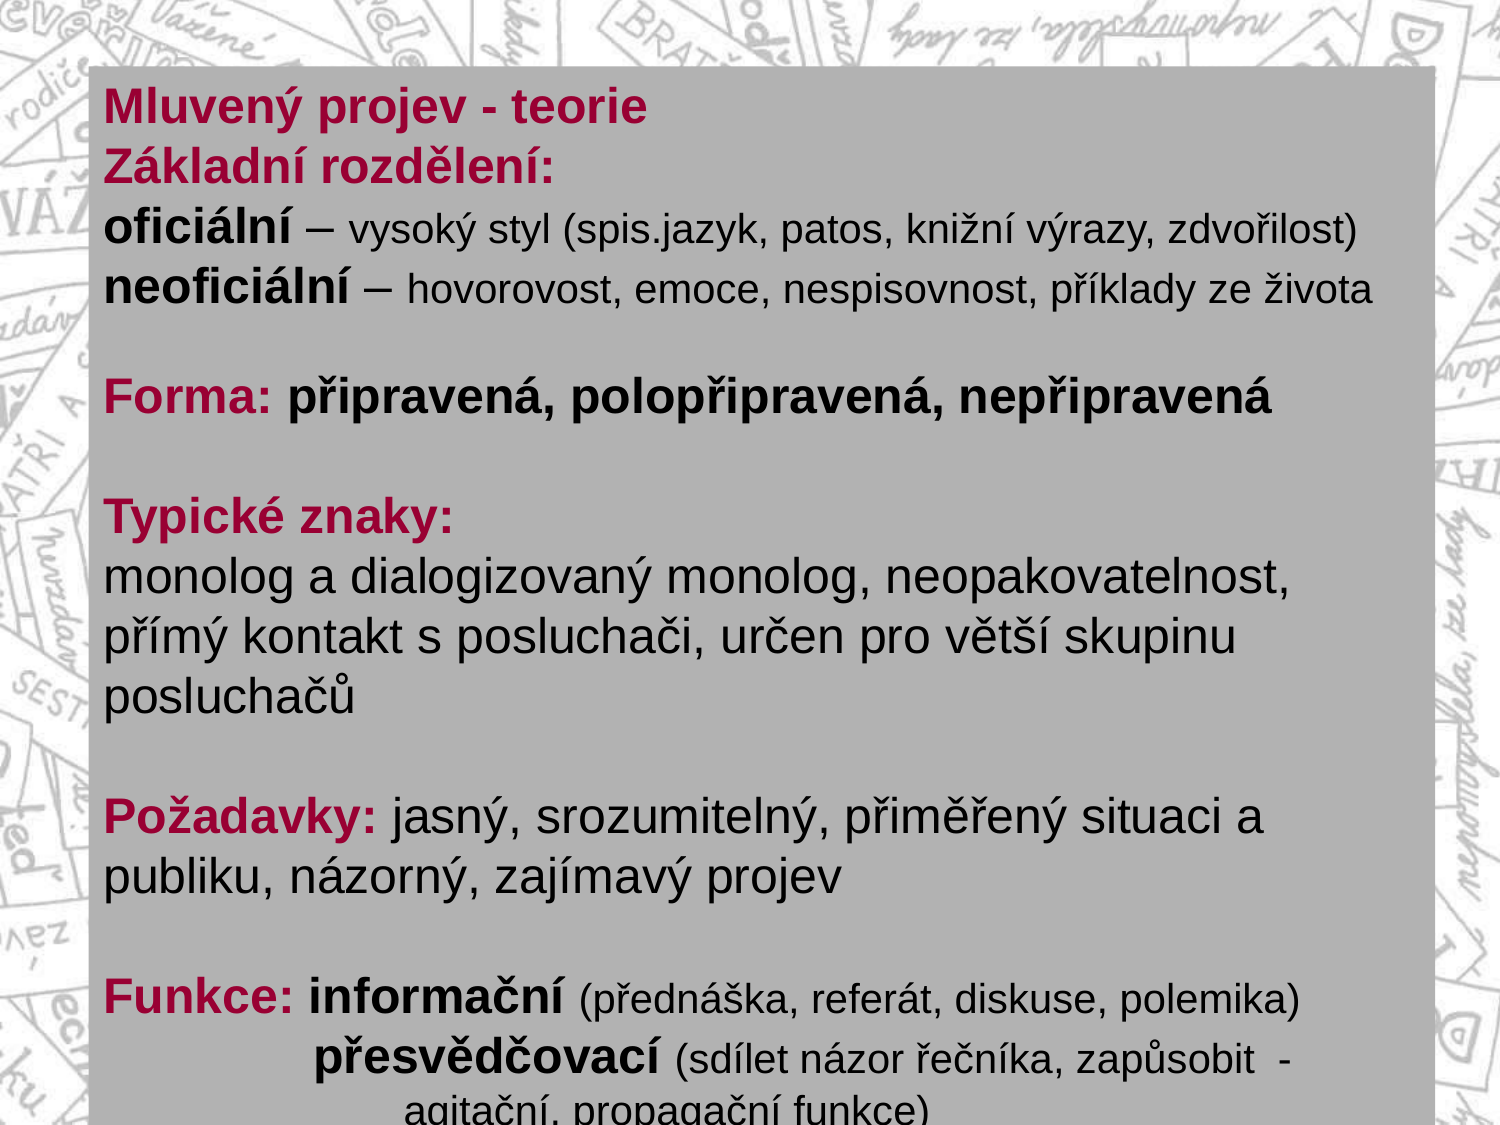

Mluvený projev - teorie
Základní rozdělení:
oficiální – vysoký styl (spis.jazyk, patos, knižní výrazy, zdvořilost)
neoficiální – hovorovost, emoce, nespisovnost, příklady ze života
Forma: připravená, polopřipravená, nepřipravená
Typické znaky:
monolog a dialogizovaný monolog, neopakovatelnost,
přímý kontakt s posluchači, určen pro větší skupinu posluchačů
Požadavky: jasný, srozumitelný, přiměřený situaci a publiku, názorný, zajímavý projev
Funkce: informační (přednáška, referát, diskuse, polemika)
 přesvědčovací (sdílet názor řečníka, zapůsobit - 					agitační, propagační funkce)